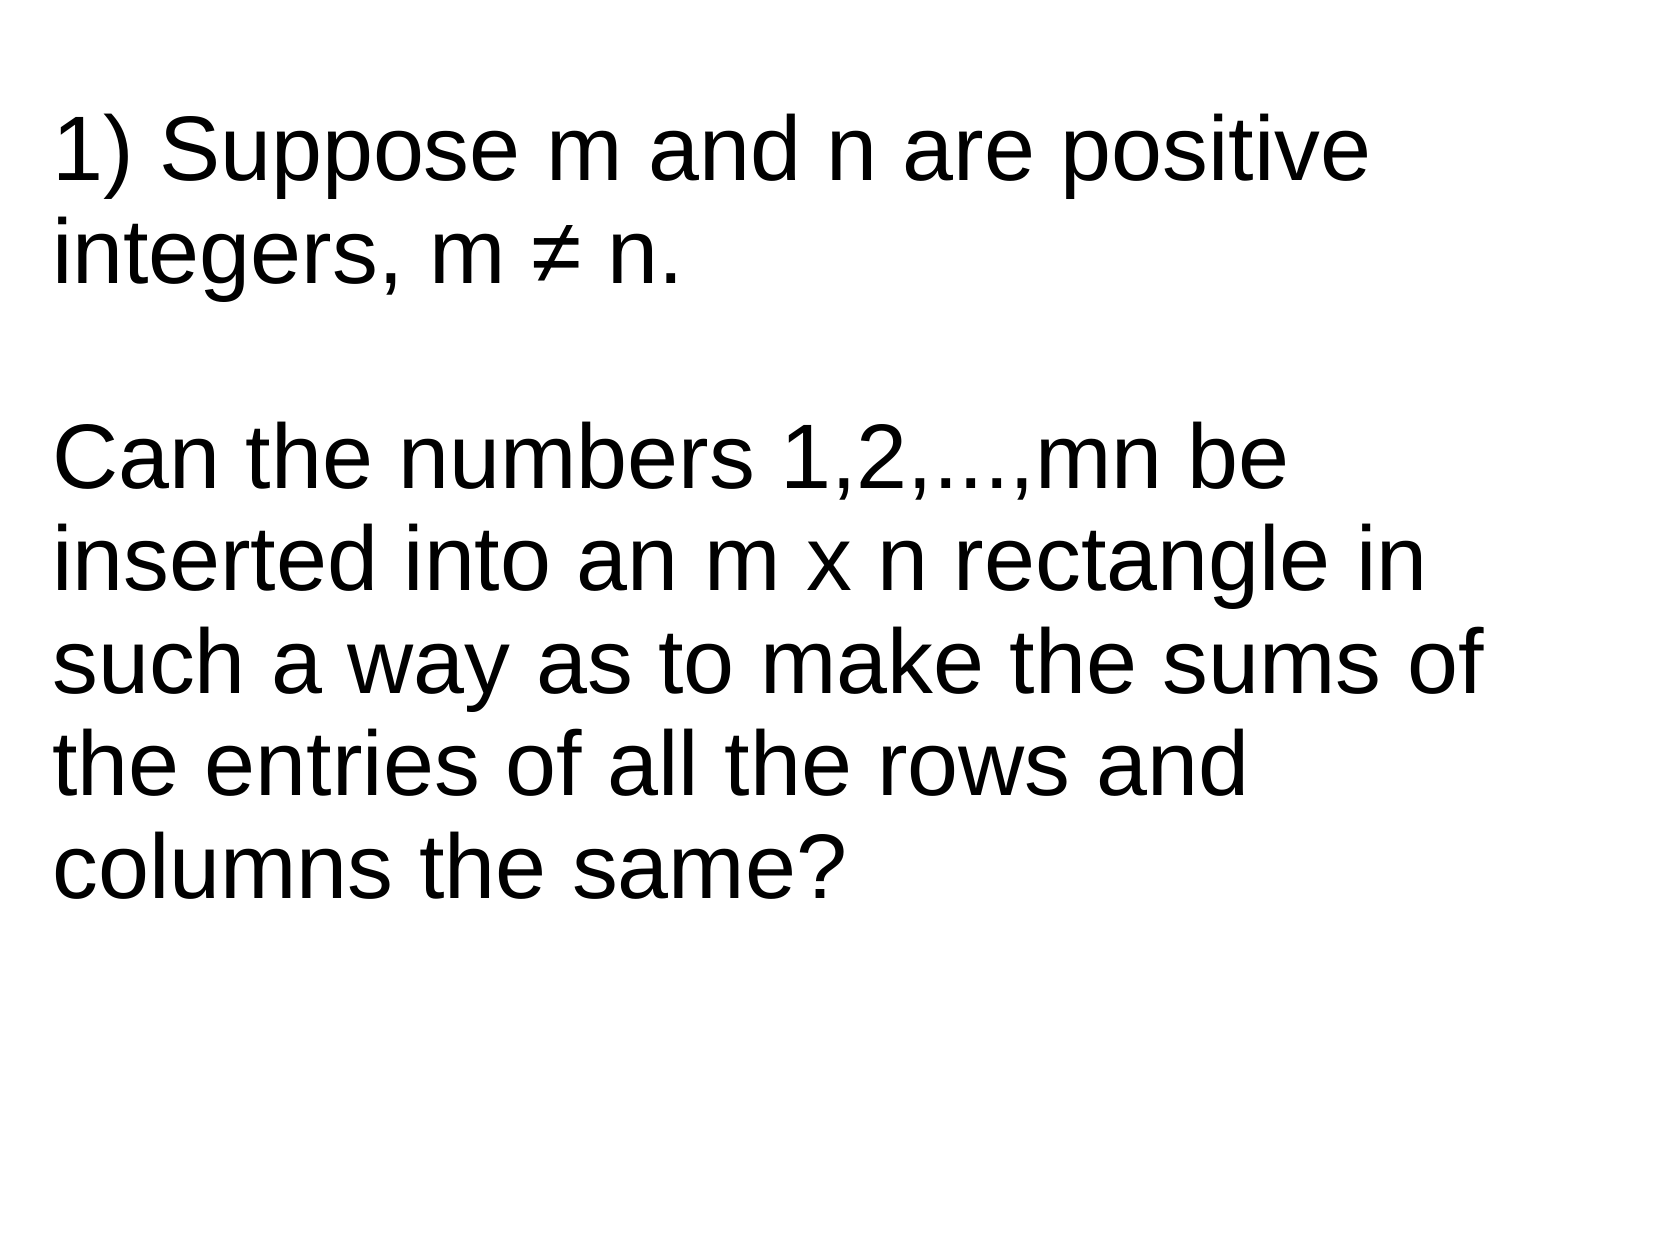

1) Suppose m and n are positive integers, m ≠ n.
Can the numbers 1,2,...,mn be inserted into an m x n rectangle in such a way as to make the sums of the entries of all the rows and columns the same?